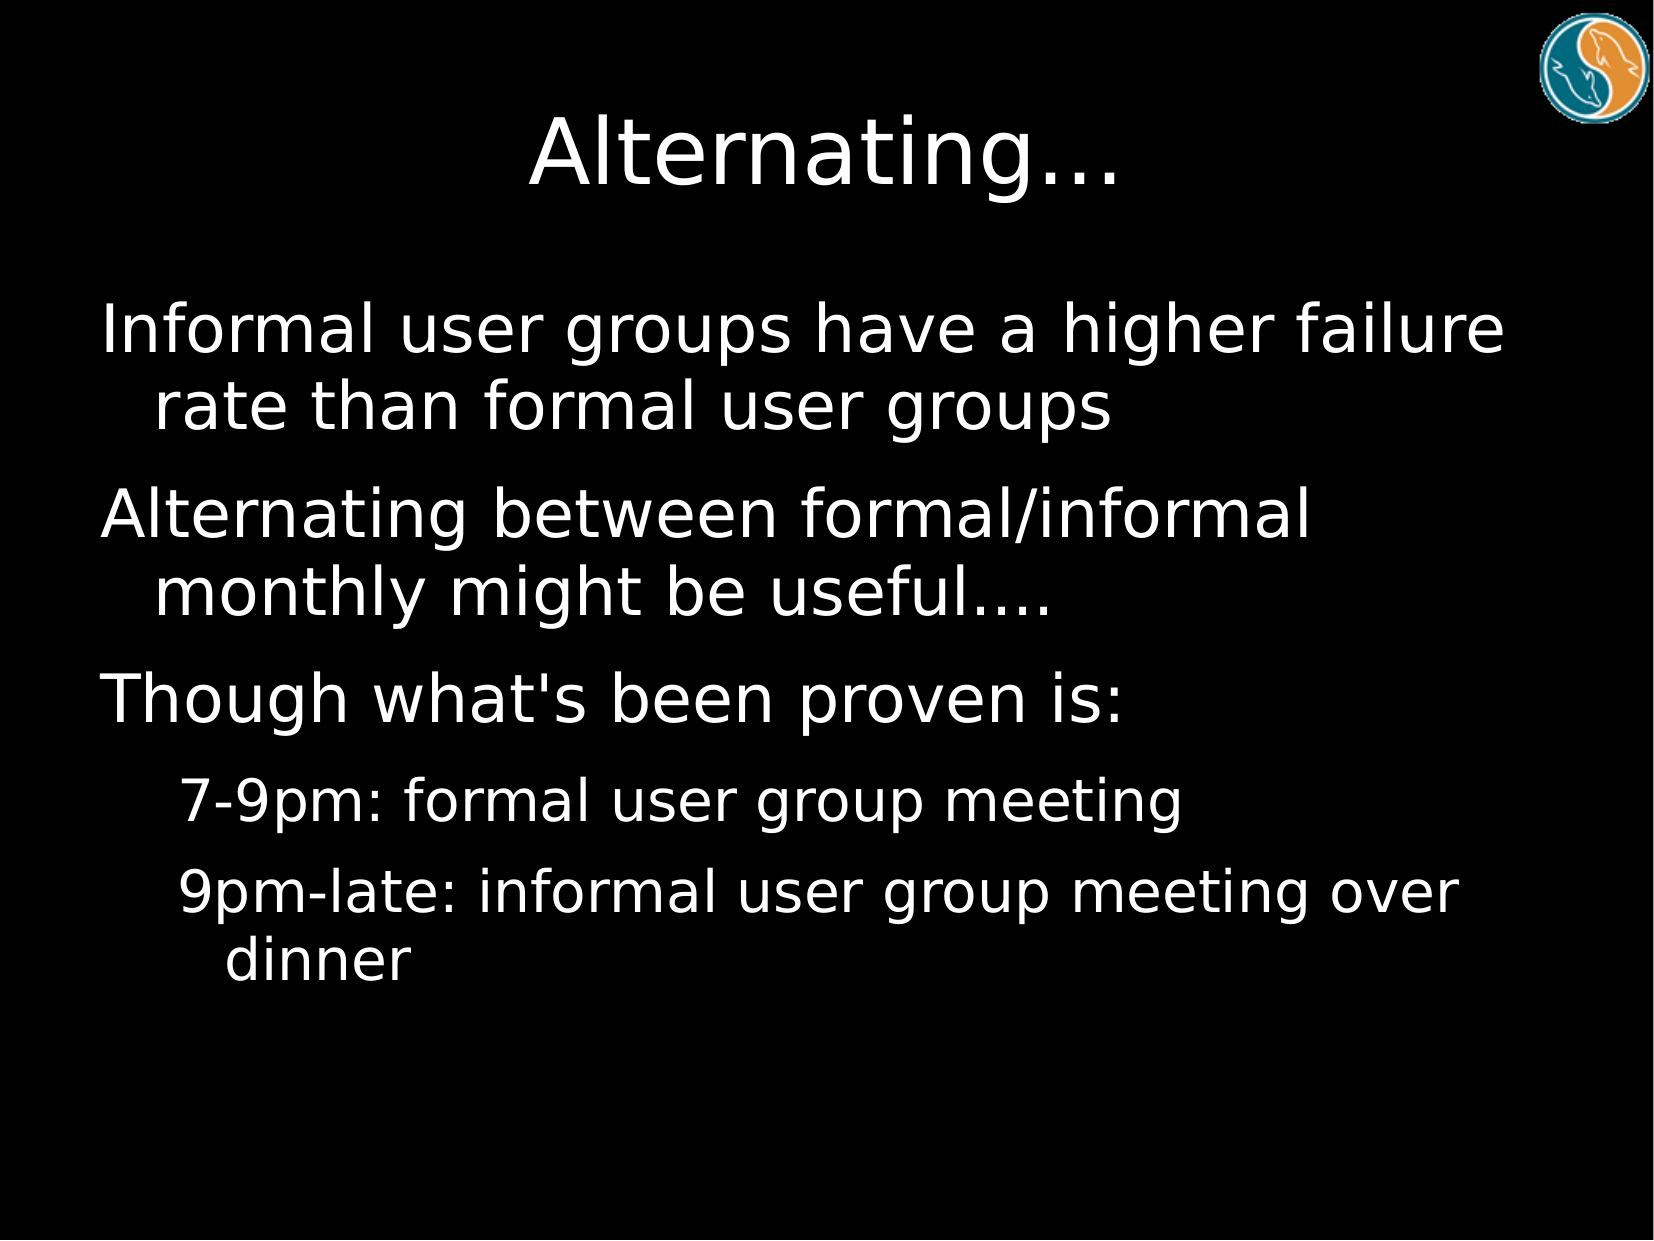

# Alternating...
Informal user groups have a higher failure rate than formal user groups
Alternating between formal/informal monthly might be useful....
Though what's been proven is:
7-9pm: formal user group meeting
9pm-late: informal user group meeting over dinner